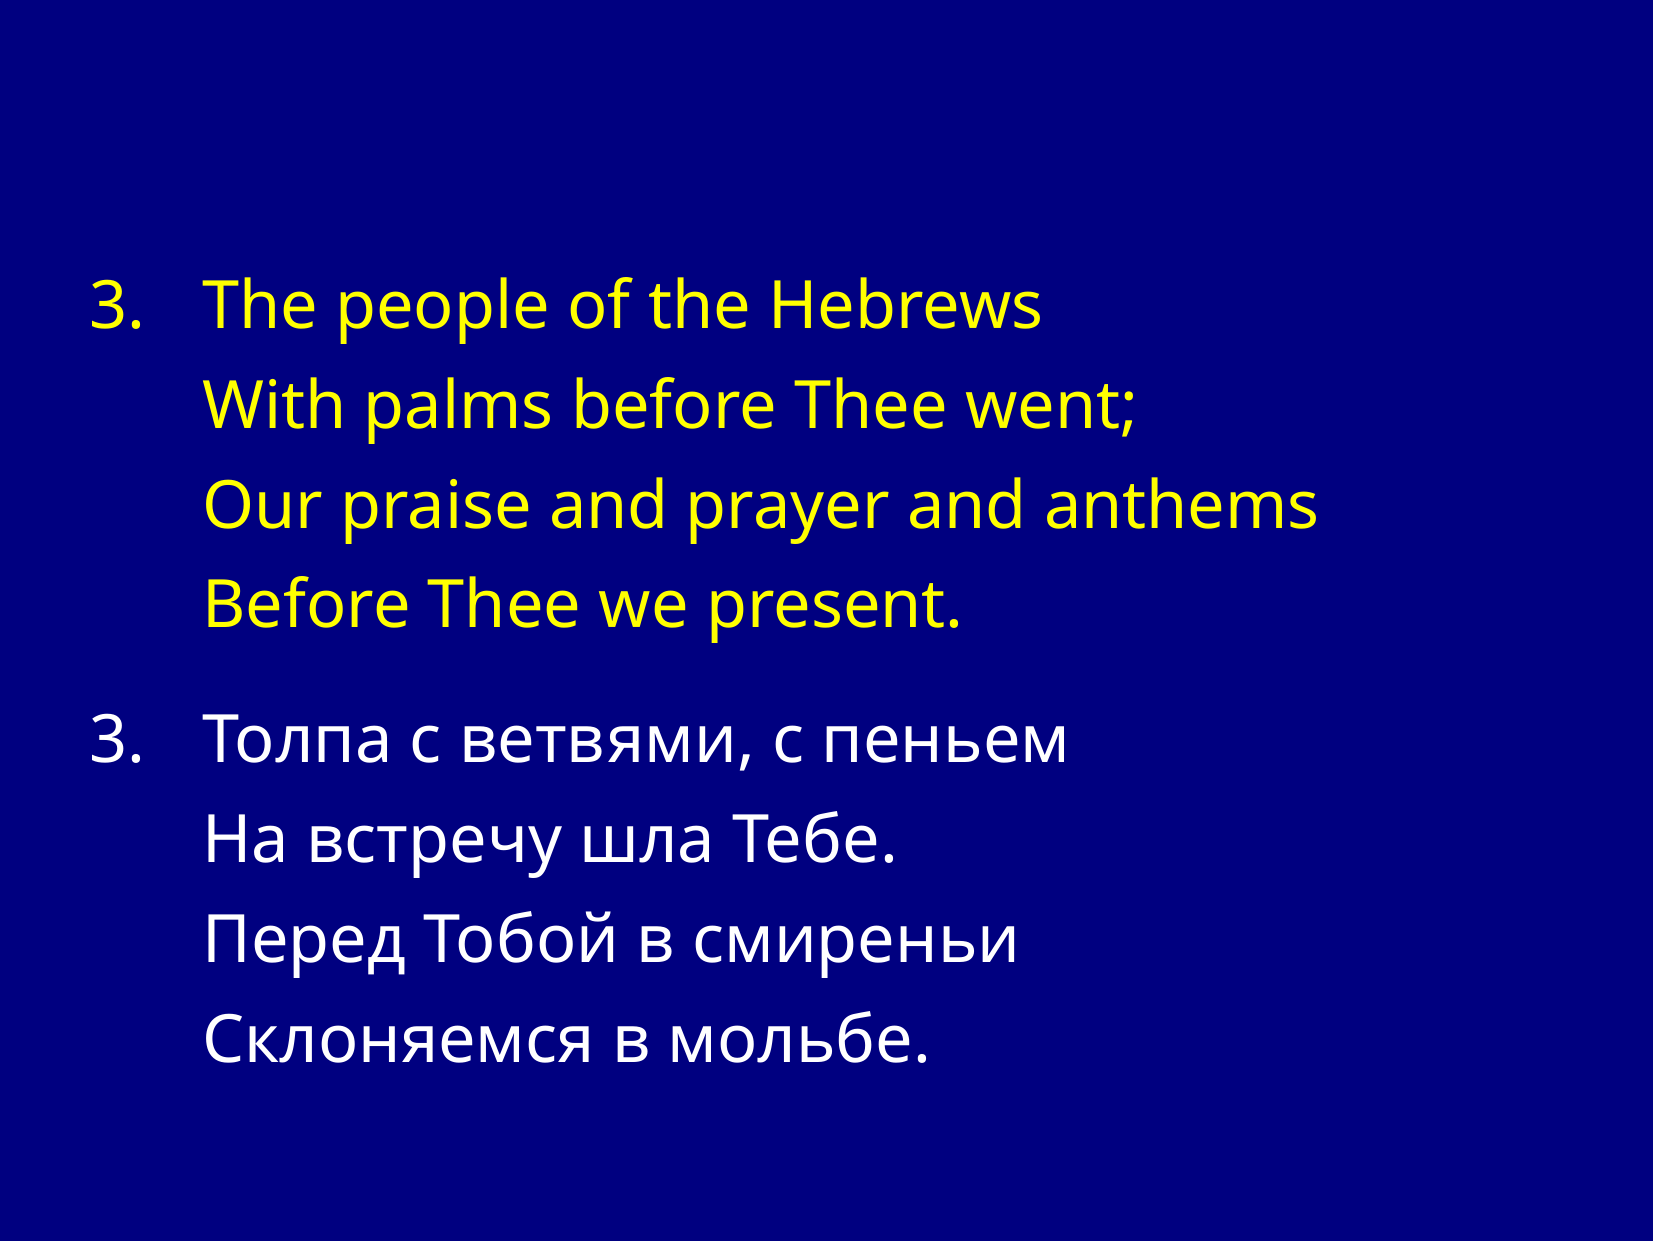

3.	The people of the Hebrews
	With palms before Thee went;
	Our praise and prayer and anthems
	Before Thee we present.
3.	Толпа с ветвями, с пеньем
	На встречу шла Тебе.
	Перед Тобой в смиреньи
	Склоняемся в мольбе.